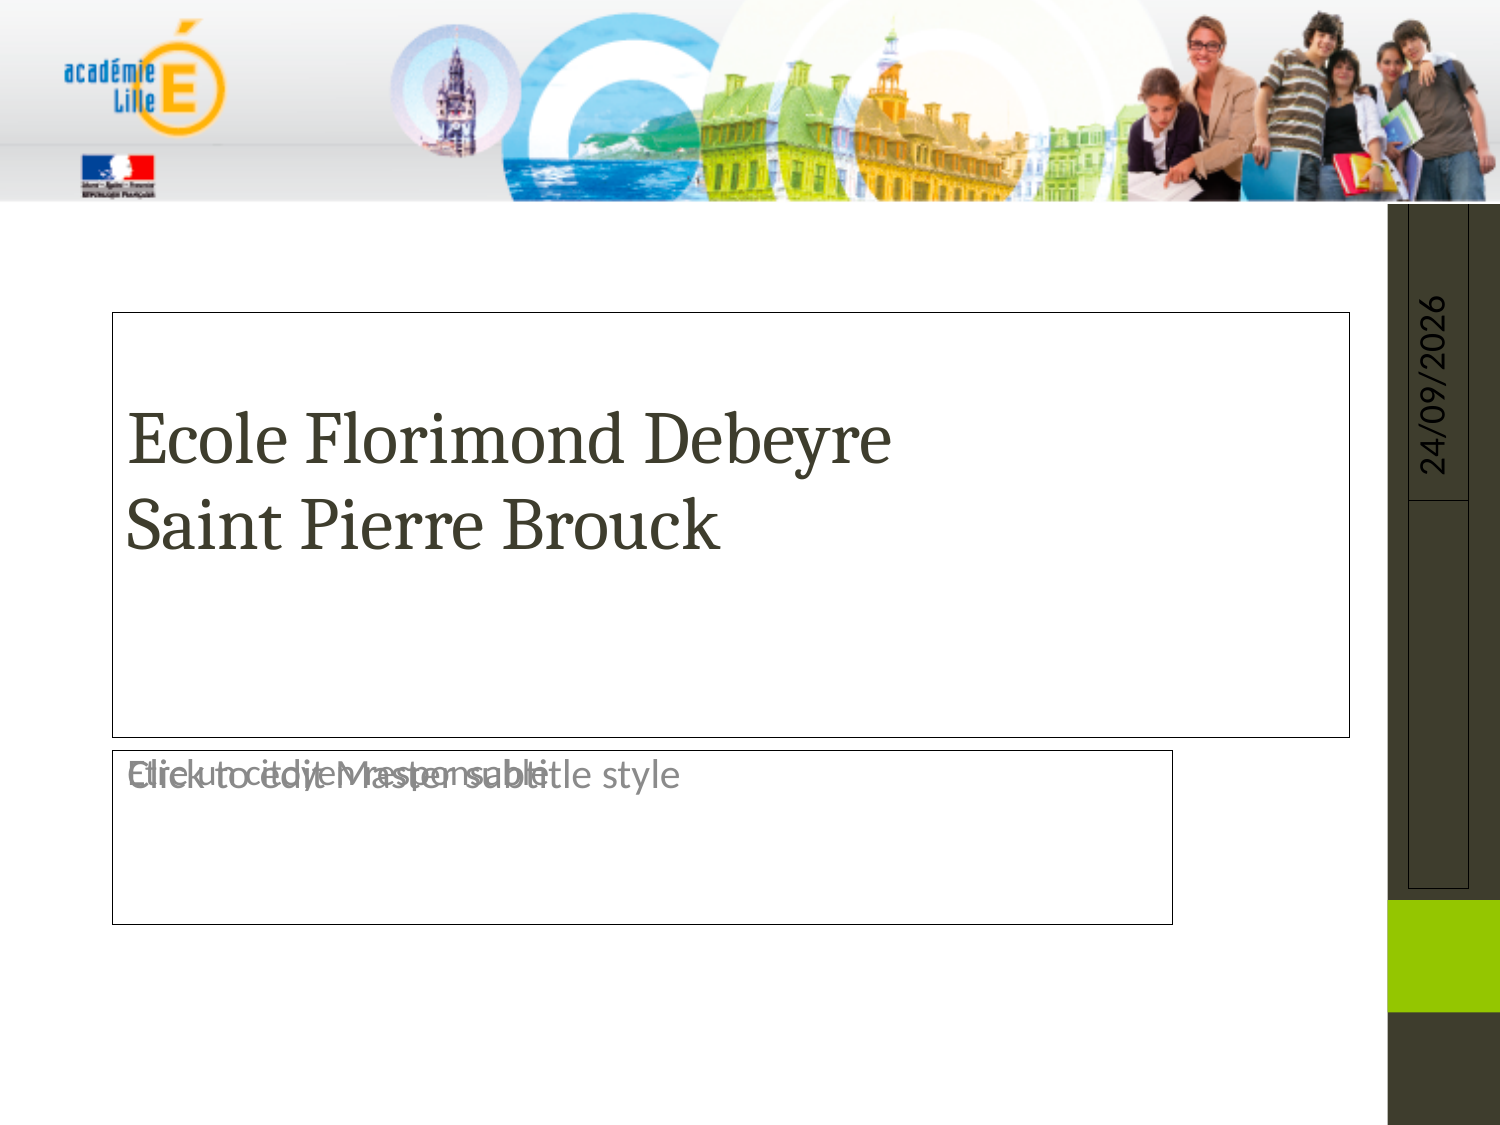

# Ecole Florimond Debeyre Saint Pierre Brouck
Etre un citoyen responsable